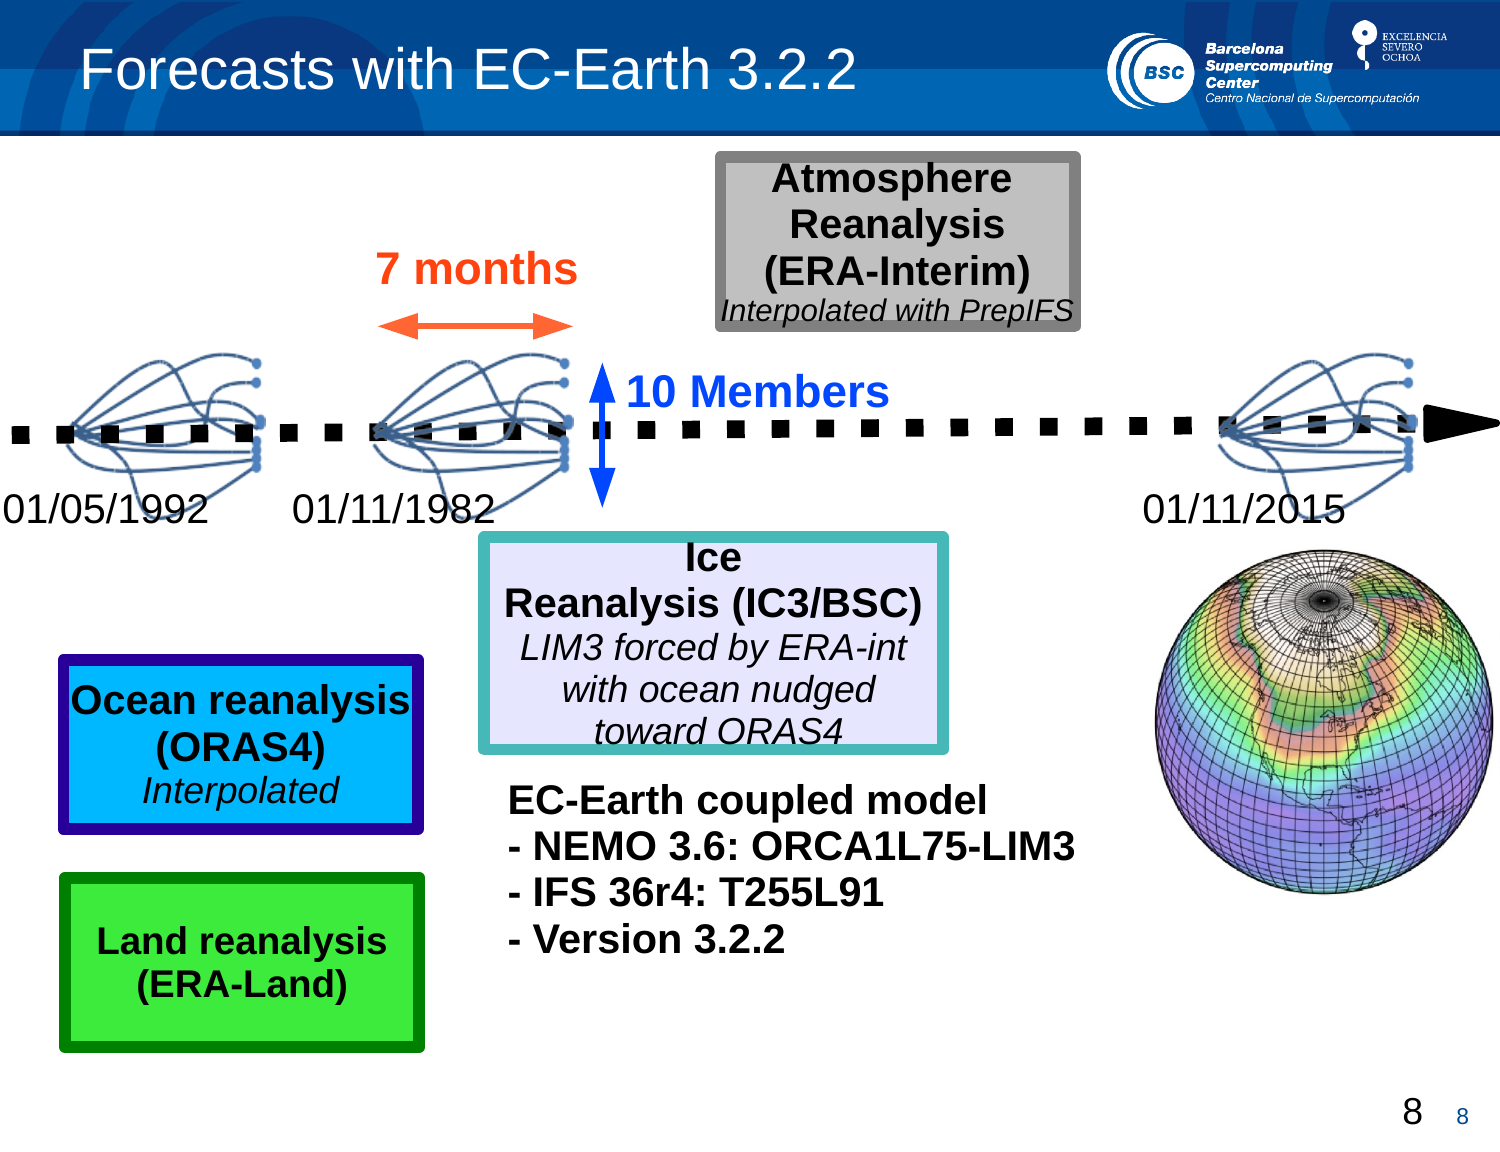

# Forecasts with EC-Earth 3.2.2
Atmosphere
Reanalysis
(ERA-Interim)
Interpolated with PrepIFS
7 months
10 Members
01/05/1992
01/11/1982
01/11/2015
Ice
Reanalysis (IC3/BSC)
LIM3 forced by ERA-int
 with ocean nudged
 toward ORAS4
Ocean reanalysis
(ORAS4)
Interpolated
EC-Earth coupled model
- NEMO 3.6: ORCA1L75-LIM3
- IFS 36r4: T255L91
- Version 3.2.2
Land reanalysis
(ERA-Land)